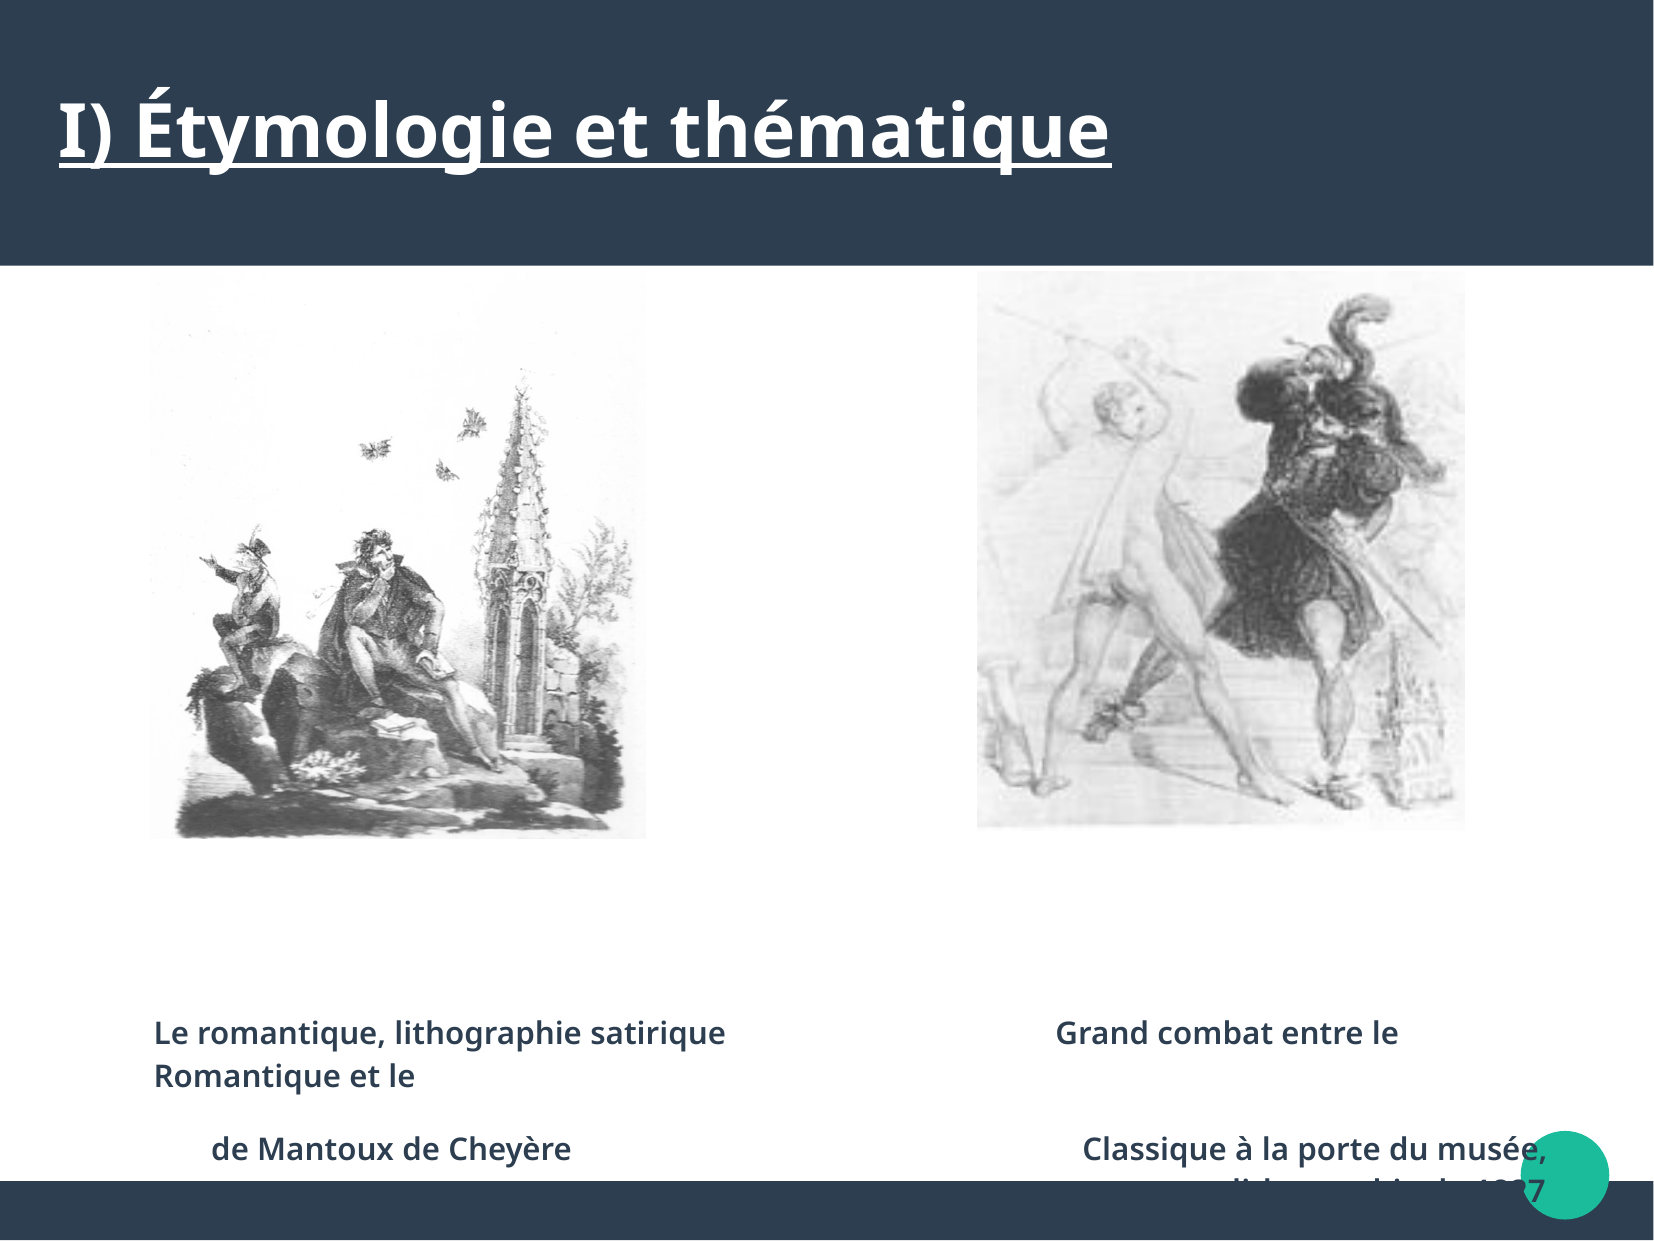

# I) Étymologie et thématique
Le romantique, lithographie satirique Grand combat entre le Romantique et le
 de Mantoux de Cheyère Classique à la porte du musée, lithographie de 1827